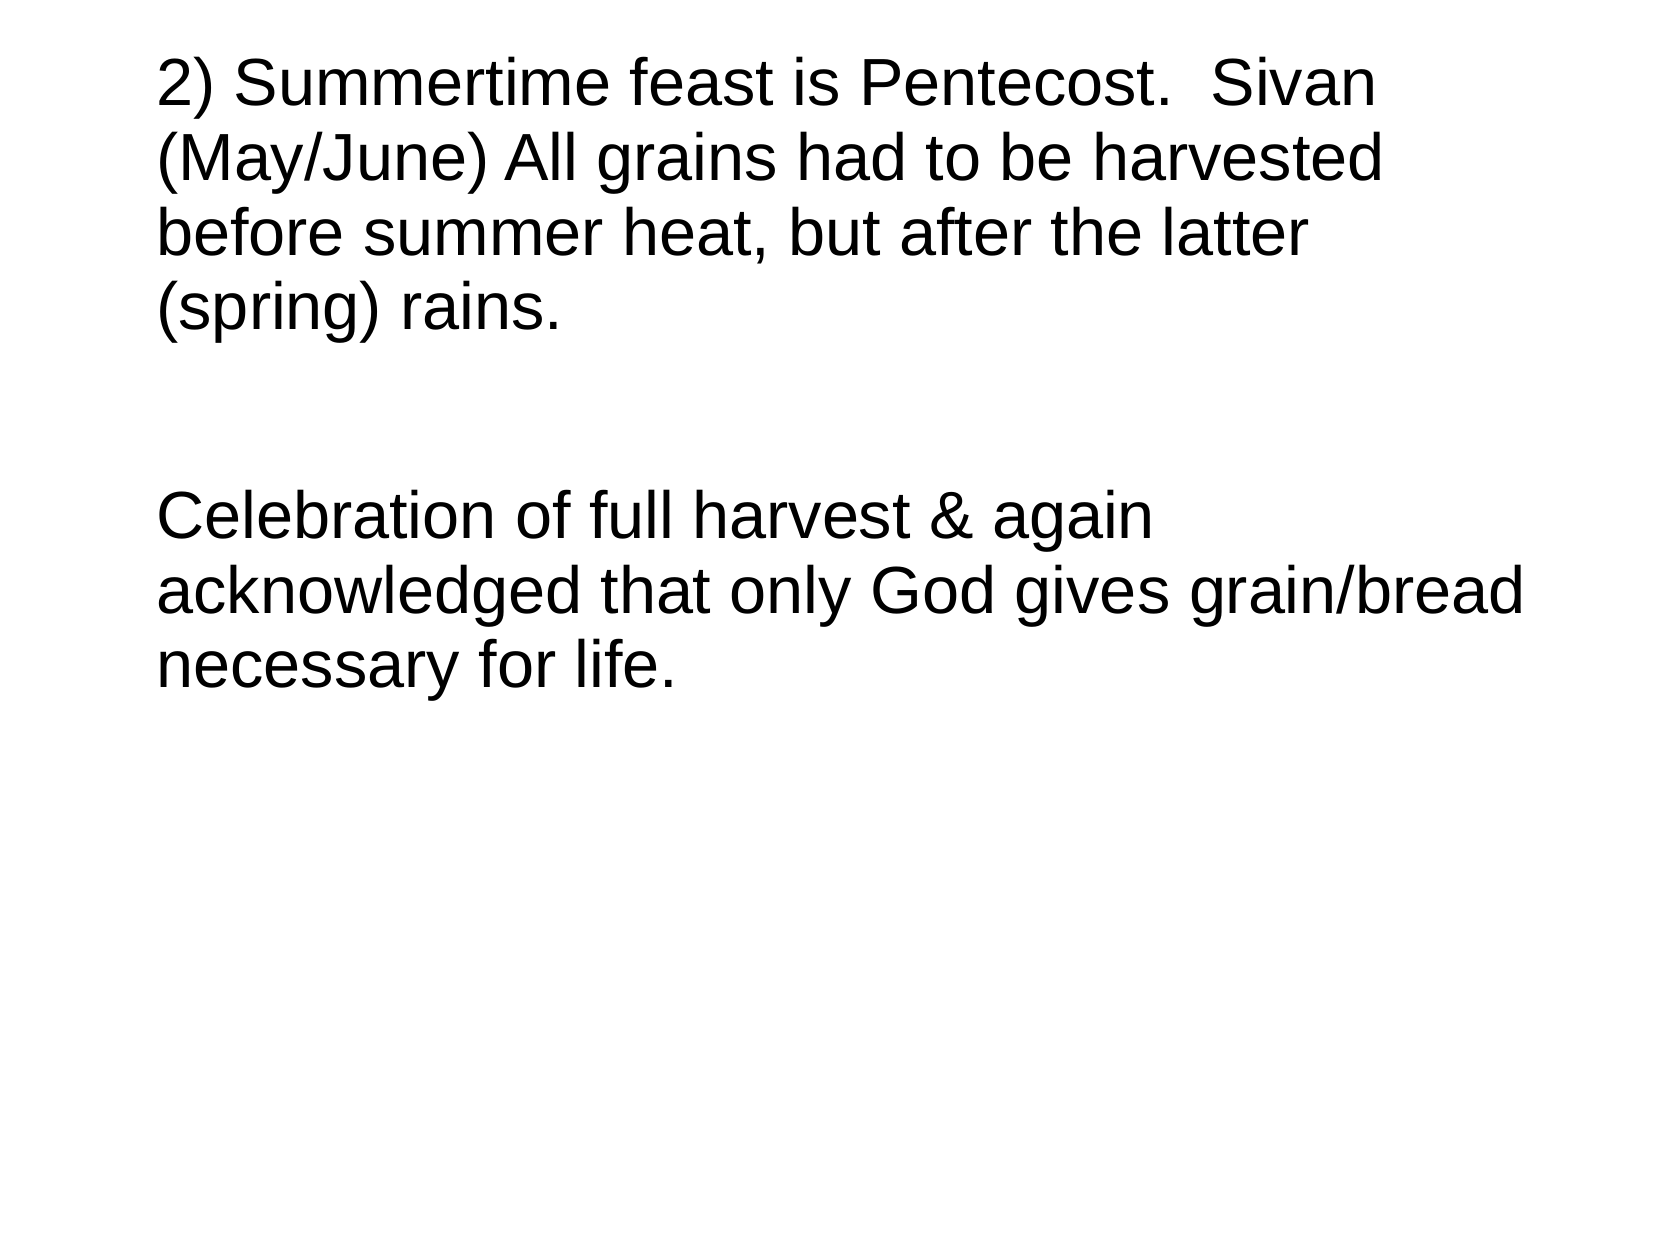

# 2) Summertime feast is Pentecost. Sivan (May/June) All grains had to be harvested before summer heat, but after the latter (spring) rains.
Celebration of full harvest & again acknowledged that only God gives grain/bread necessary for life.